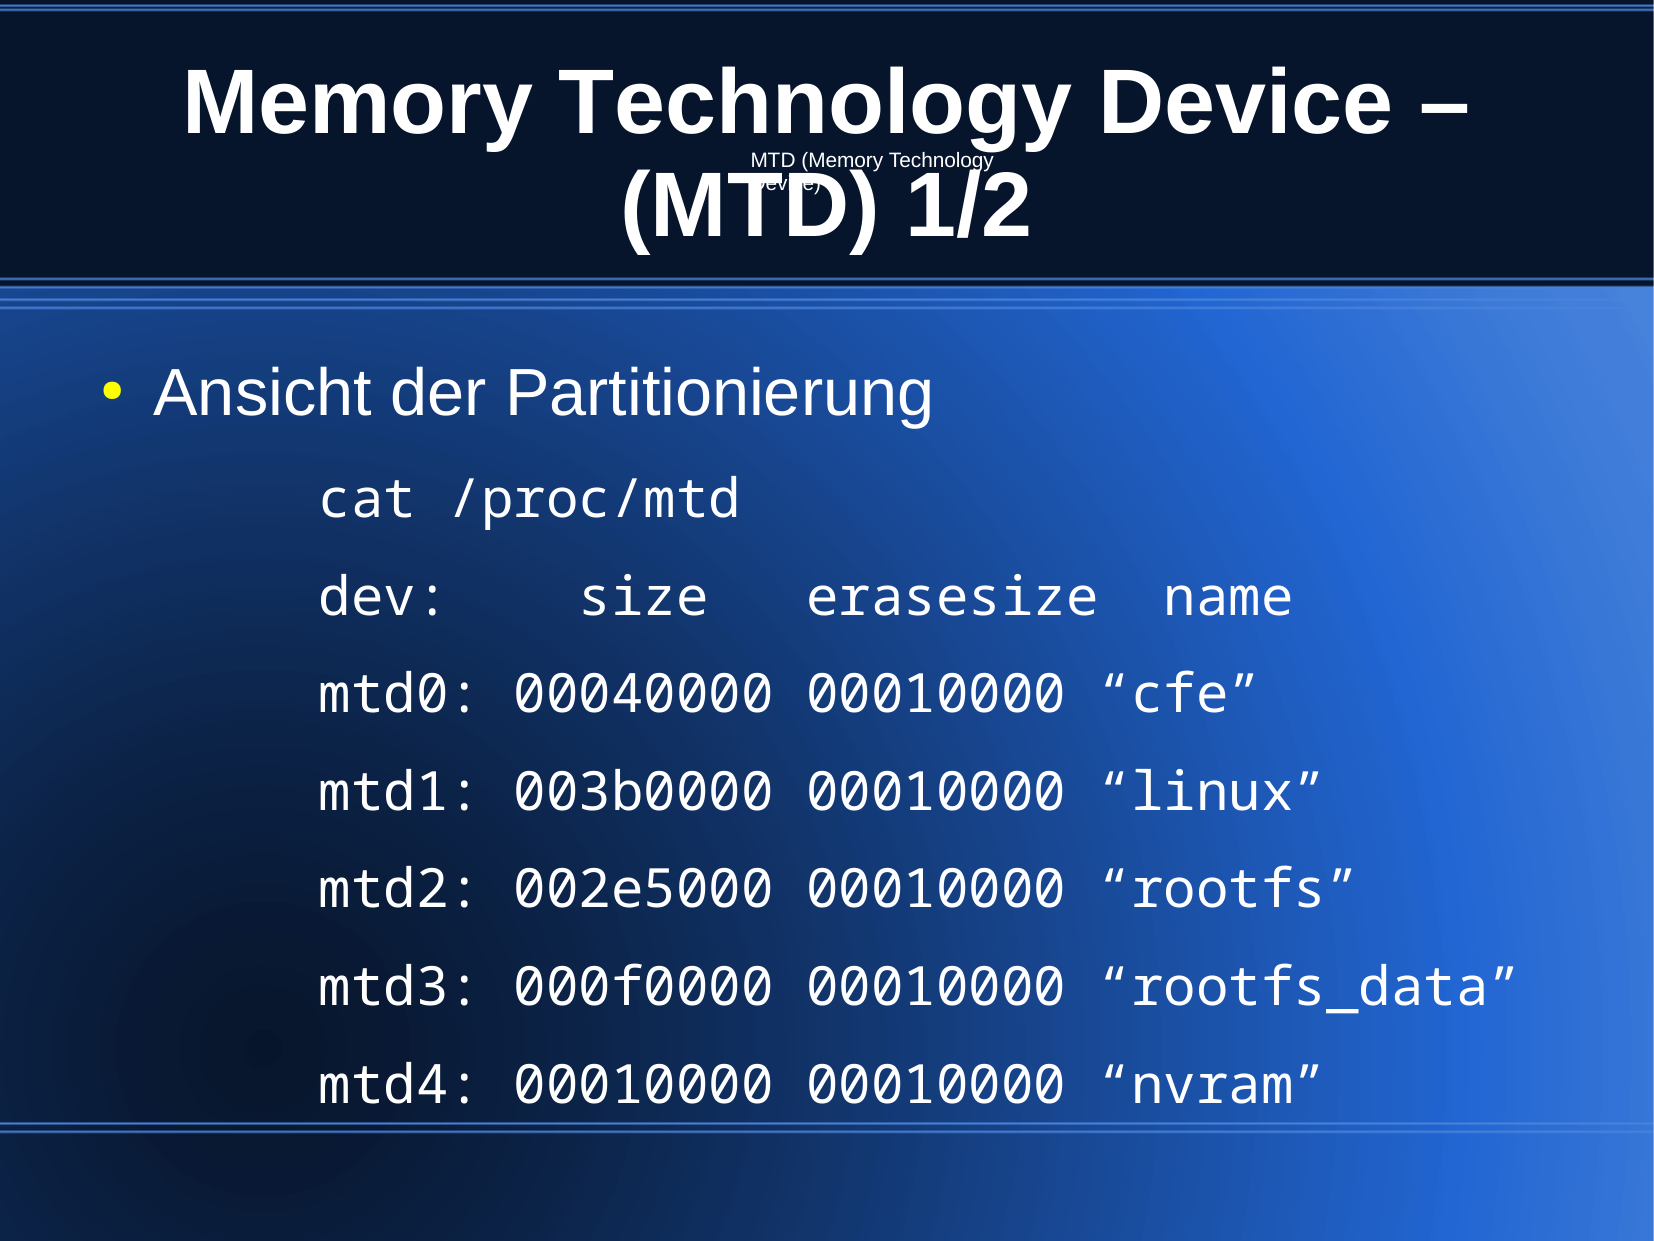

# Memory Technology Device – (MTD) 1/2
MTD (Memory Technology Device)
Ansicht der Partitionierung
cat /proc/mtd
dev: size erasesize name
mtd0: 00040000 00010000 “cfe”
mtd1: 003b0000 00010000 “linux”
mtd2: 002e5000 00010000 “rootfs”
mtd3: 000f0000 00010000 “rootfs_data”
mtd4: 00010000 00010000 “nvram”